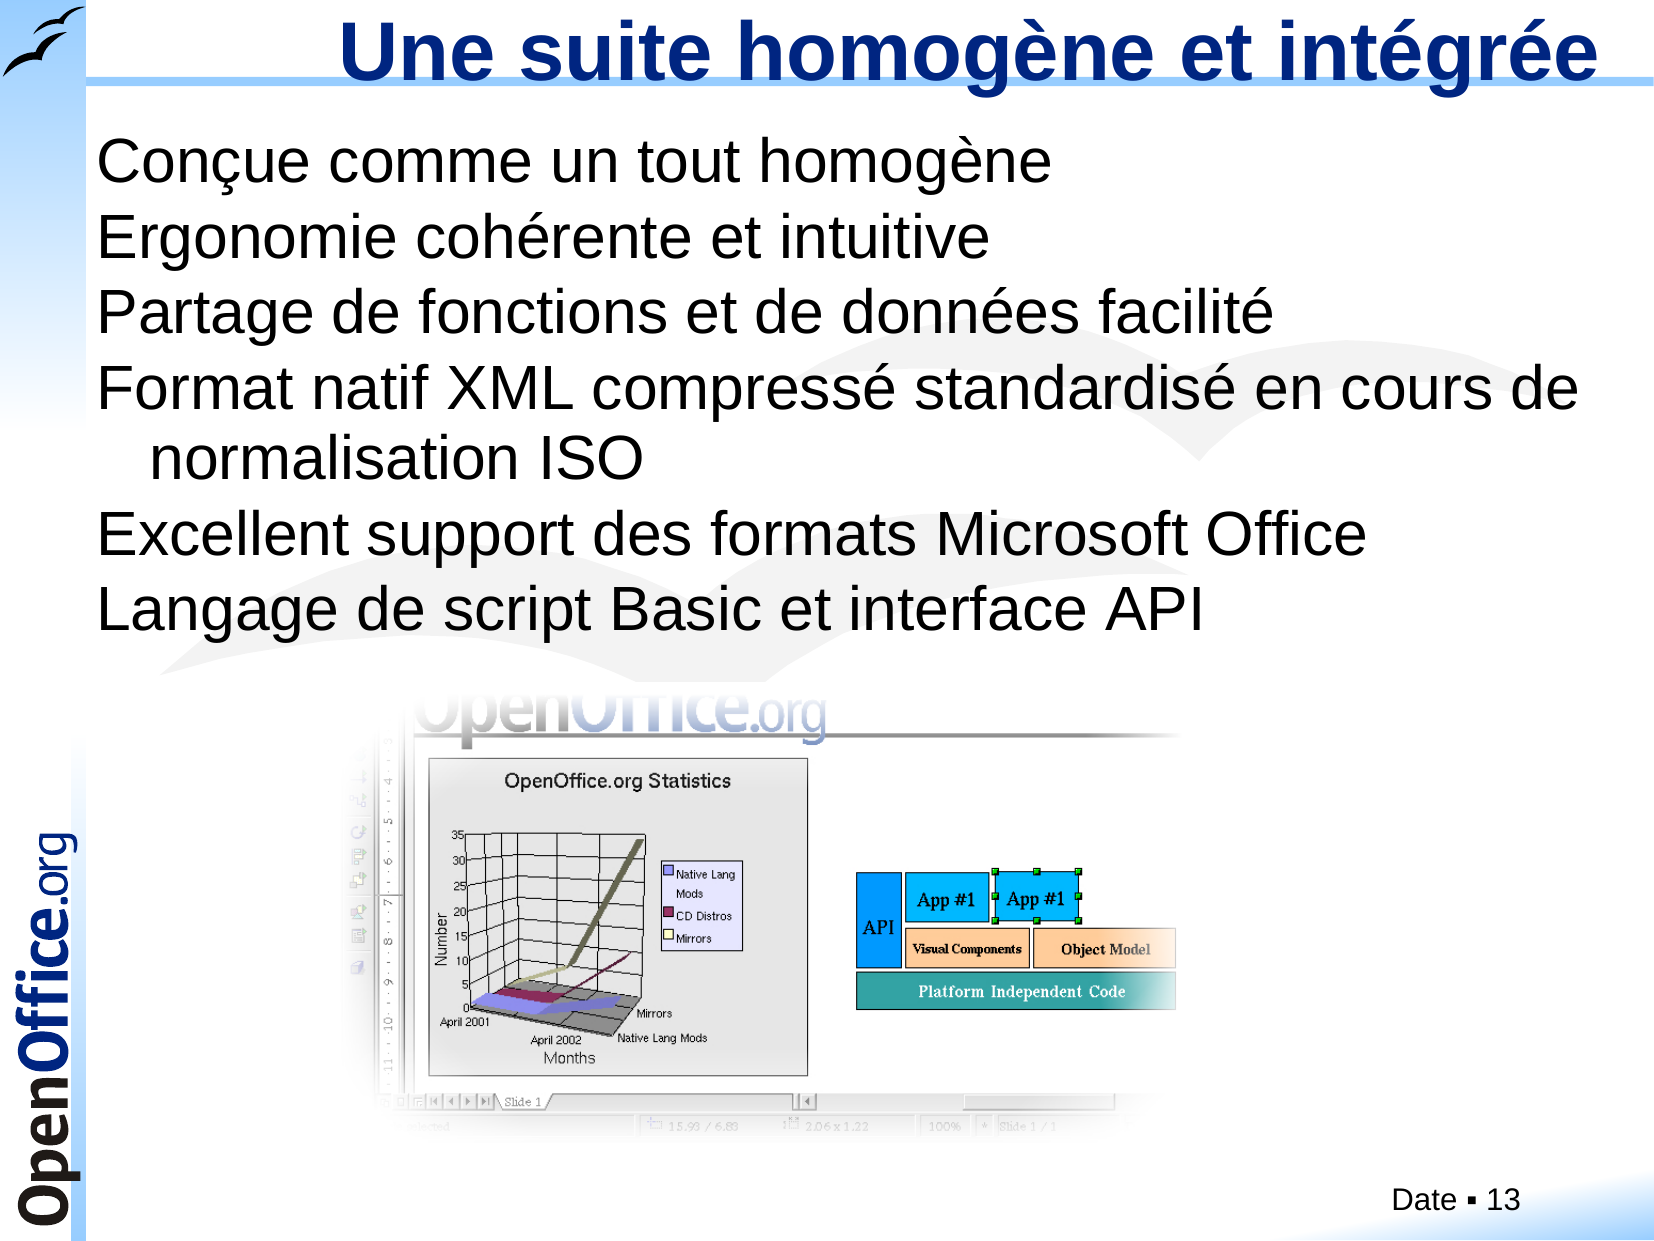

# Une suite homogène et intégrée
Conçue comme un tout homogène
Ergonomie cohérente et intuitive
Partage de fonctions et de données facilité
Format natif XML compressé standardisé en cours de normalisation ISO
Excellent support des formats Microsoft Office
Langage de script Basic et interface API